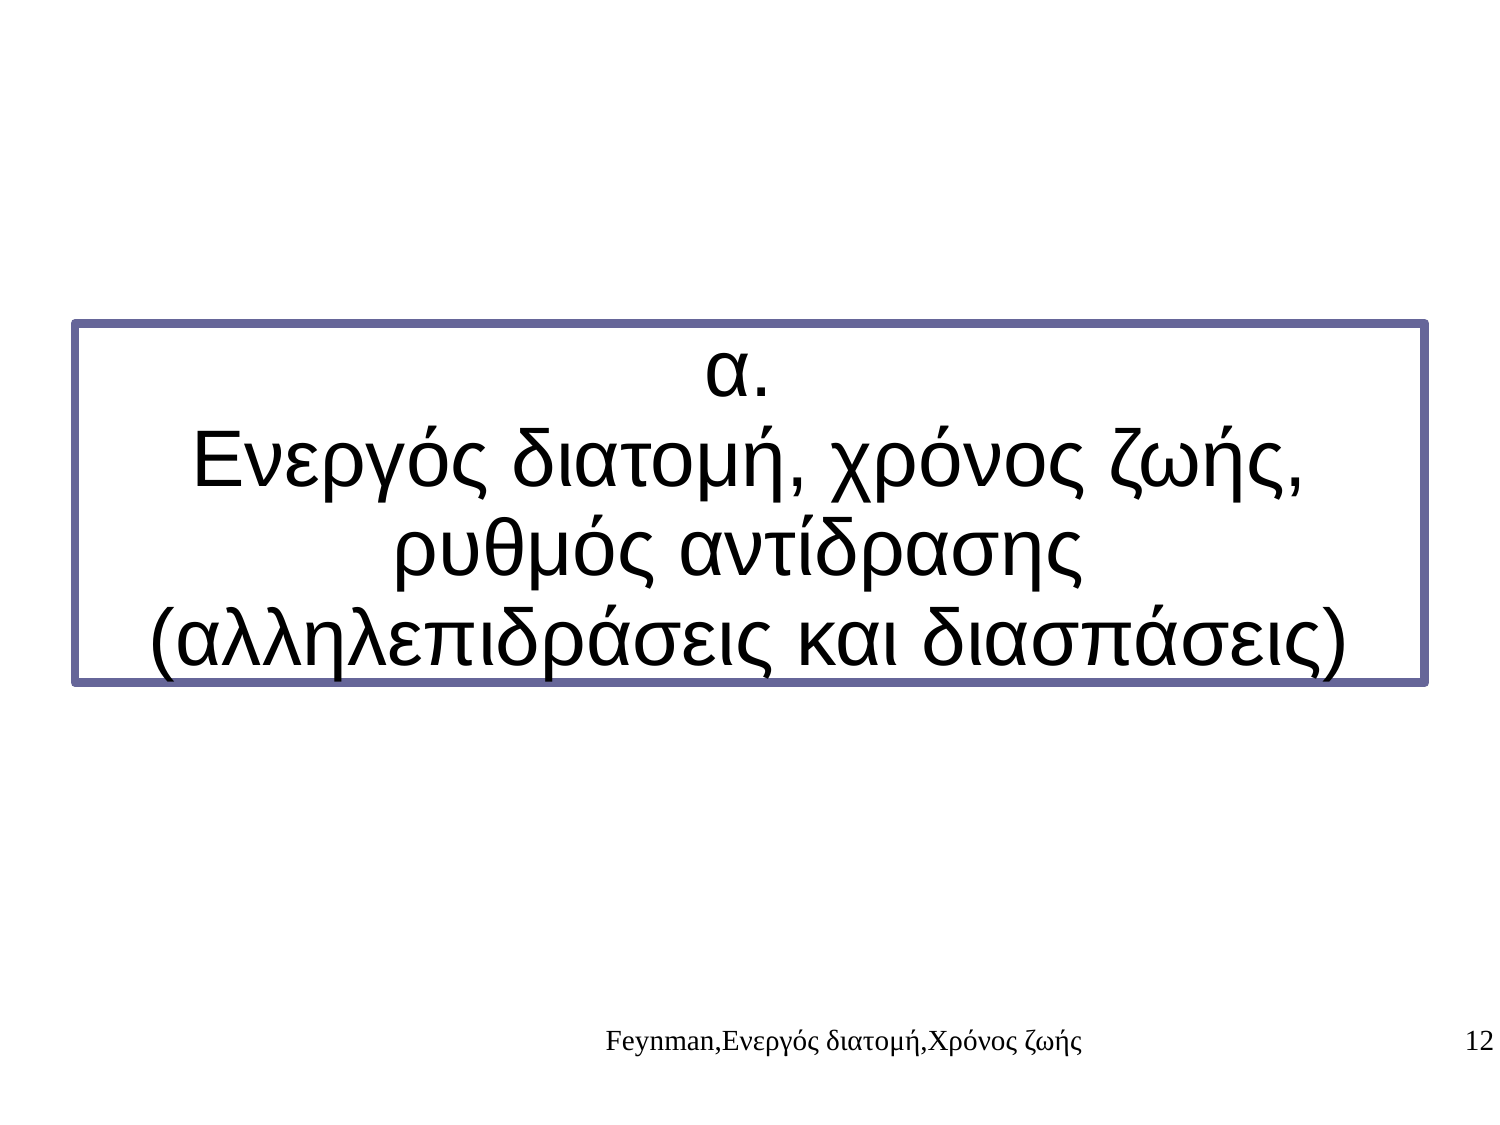

# α. Ενεργός διατομή, χρόνος ζωής, ρυθμός αντίδρασης (αλληλεπιδράσεις και διασπάσεις)
Feynman,Eνεργός διατομή,Xρόνος ζωής
12